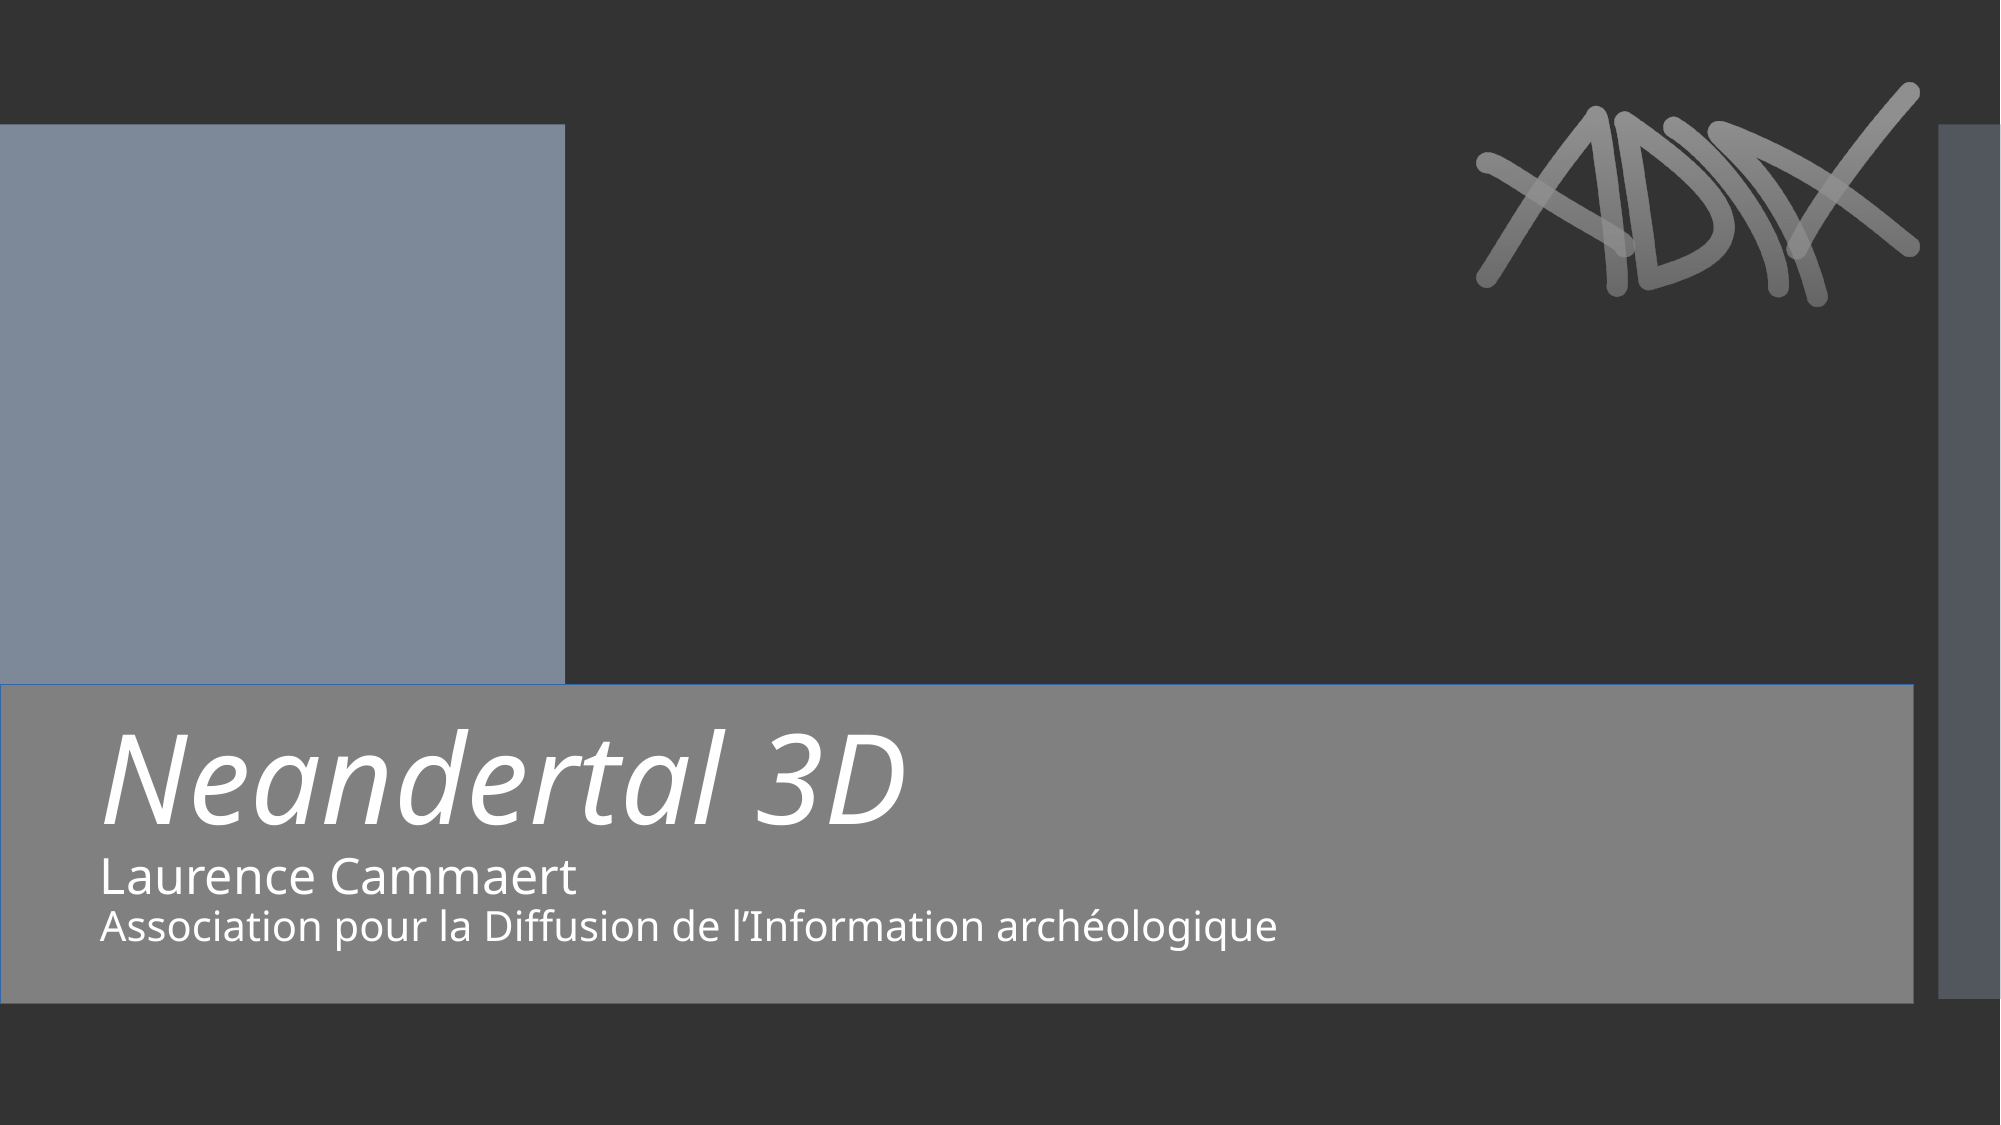

# Neandertal 3D
Laurence Cammaert
Association pour la Diffusion de l’Information archéologique